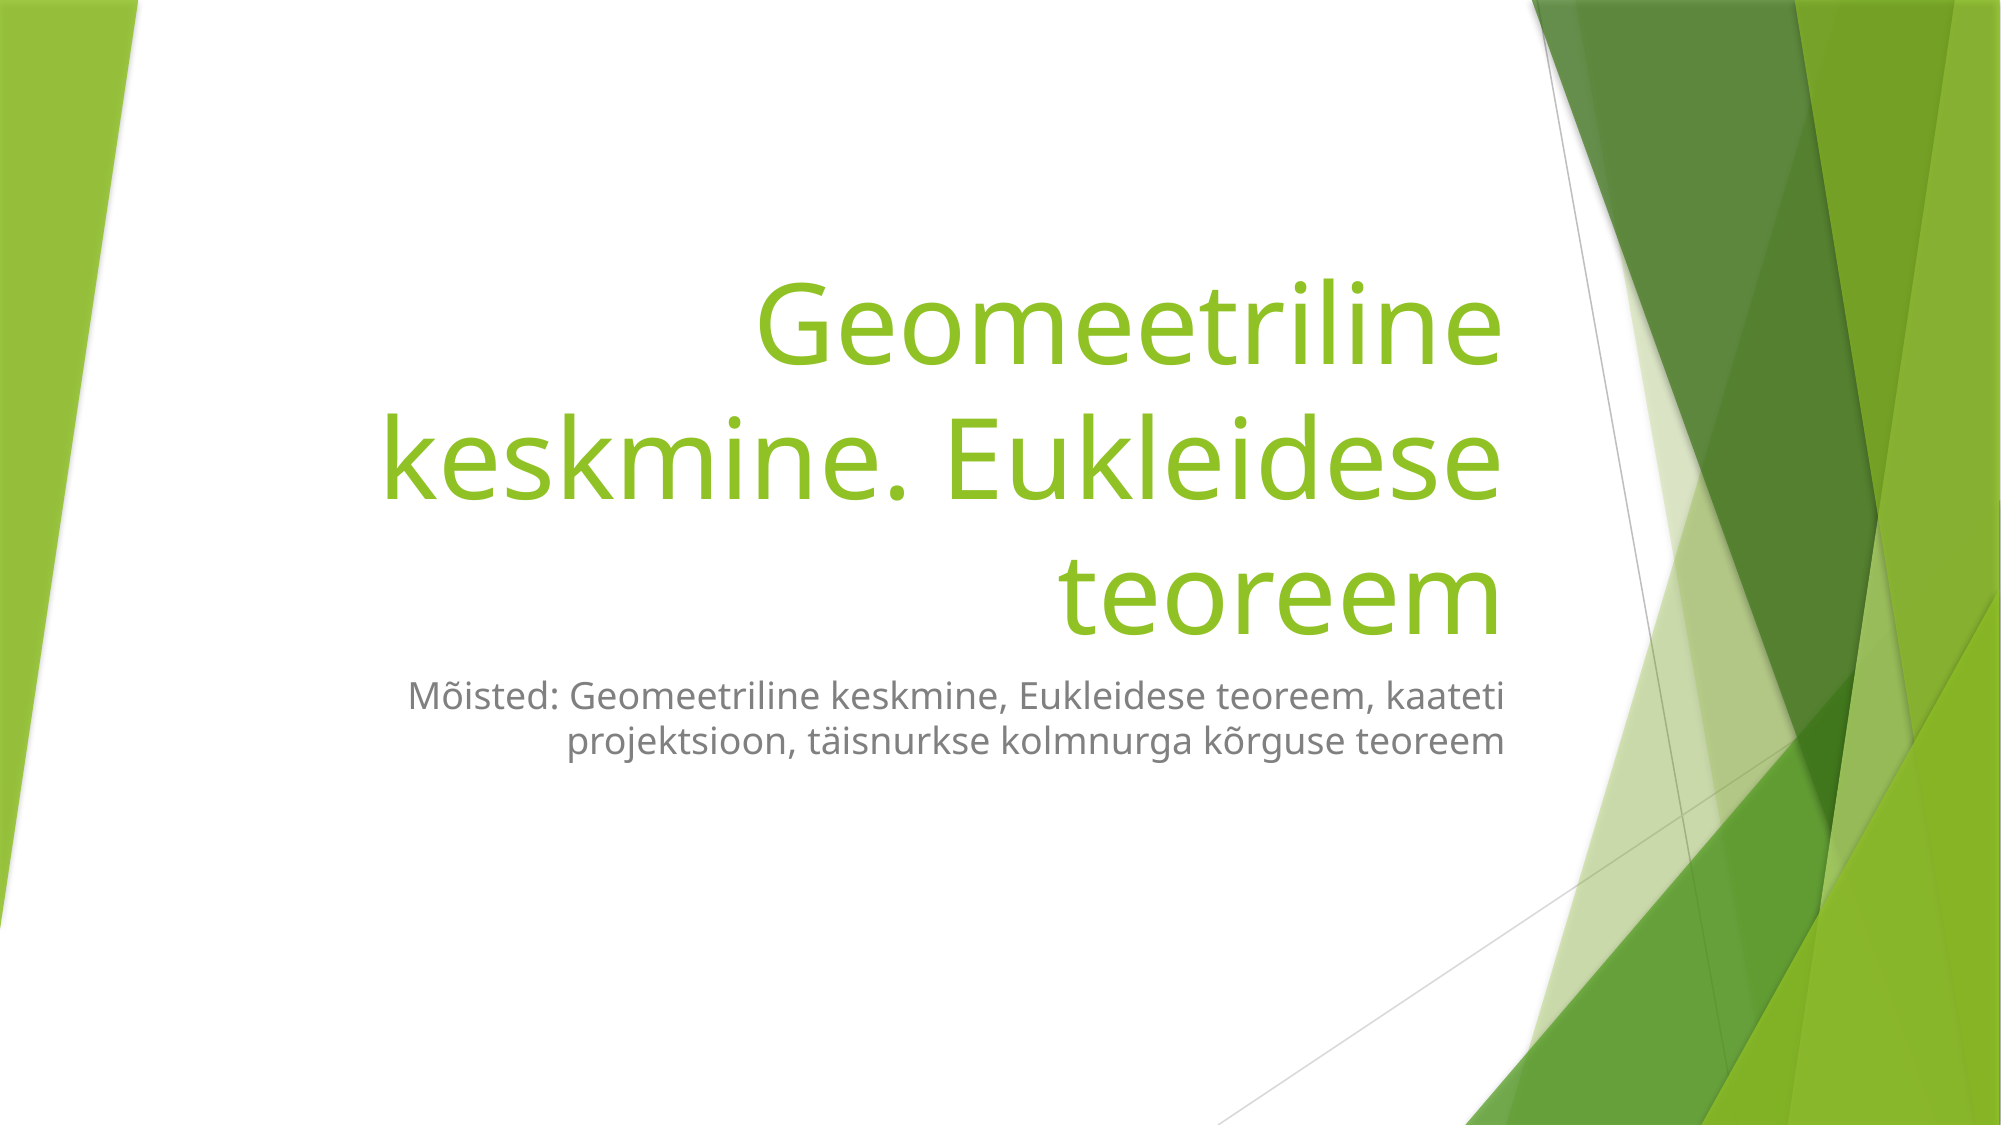

# Geomeetriline keskmine. Eukleidese teoreem
Mõisted: Geomeetriline keskmine, Eukleidese teoreem, kaateti projektsioon, täisnurkse kolmnurga kõrguse teoreem